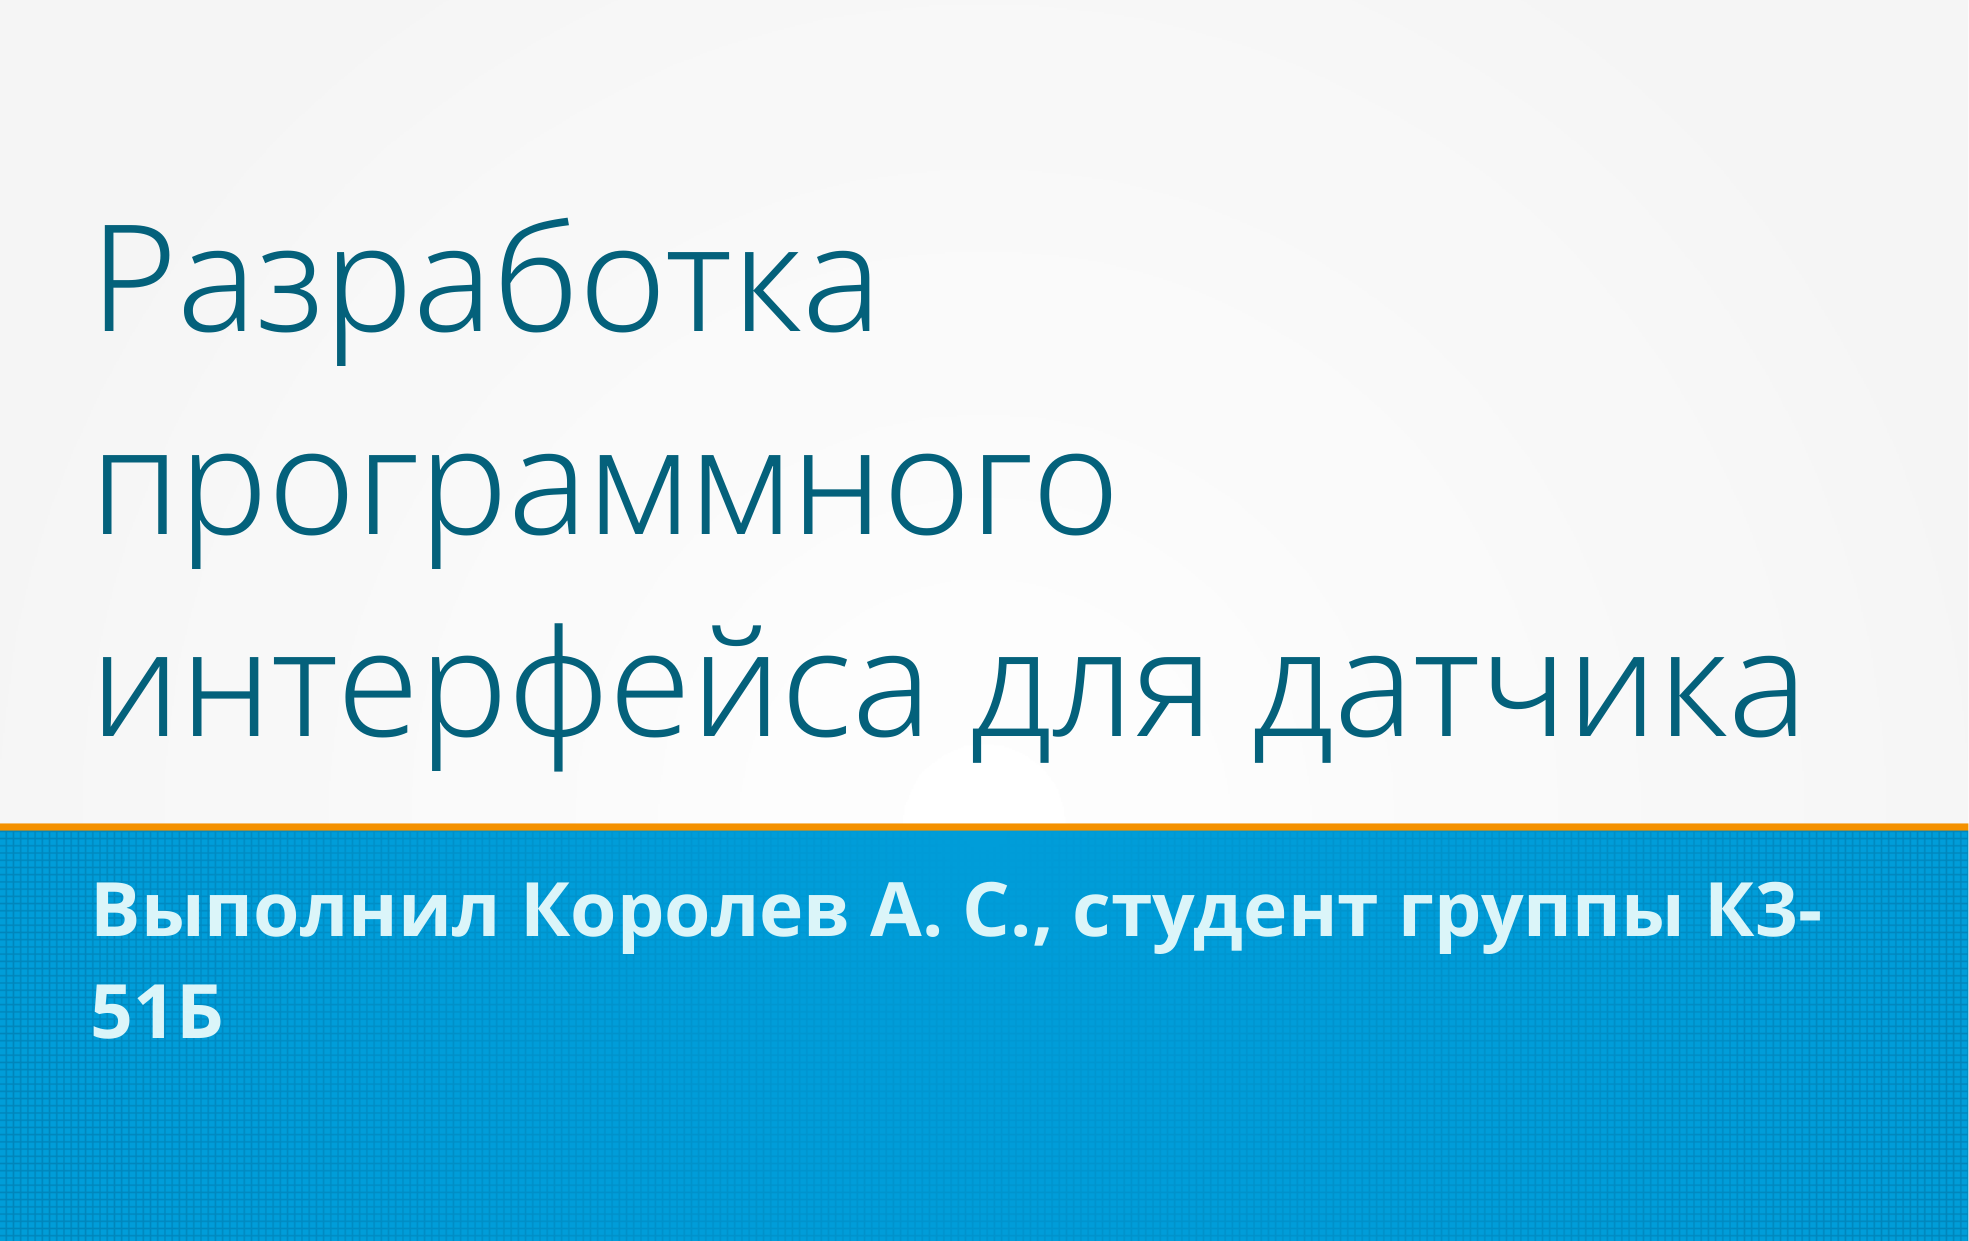

# Разработка программного интерфейса для датчика
Выполнил Королев А. С., студент группы К3-51Б